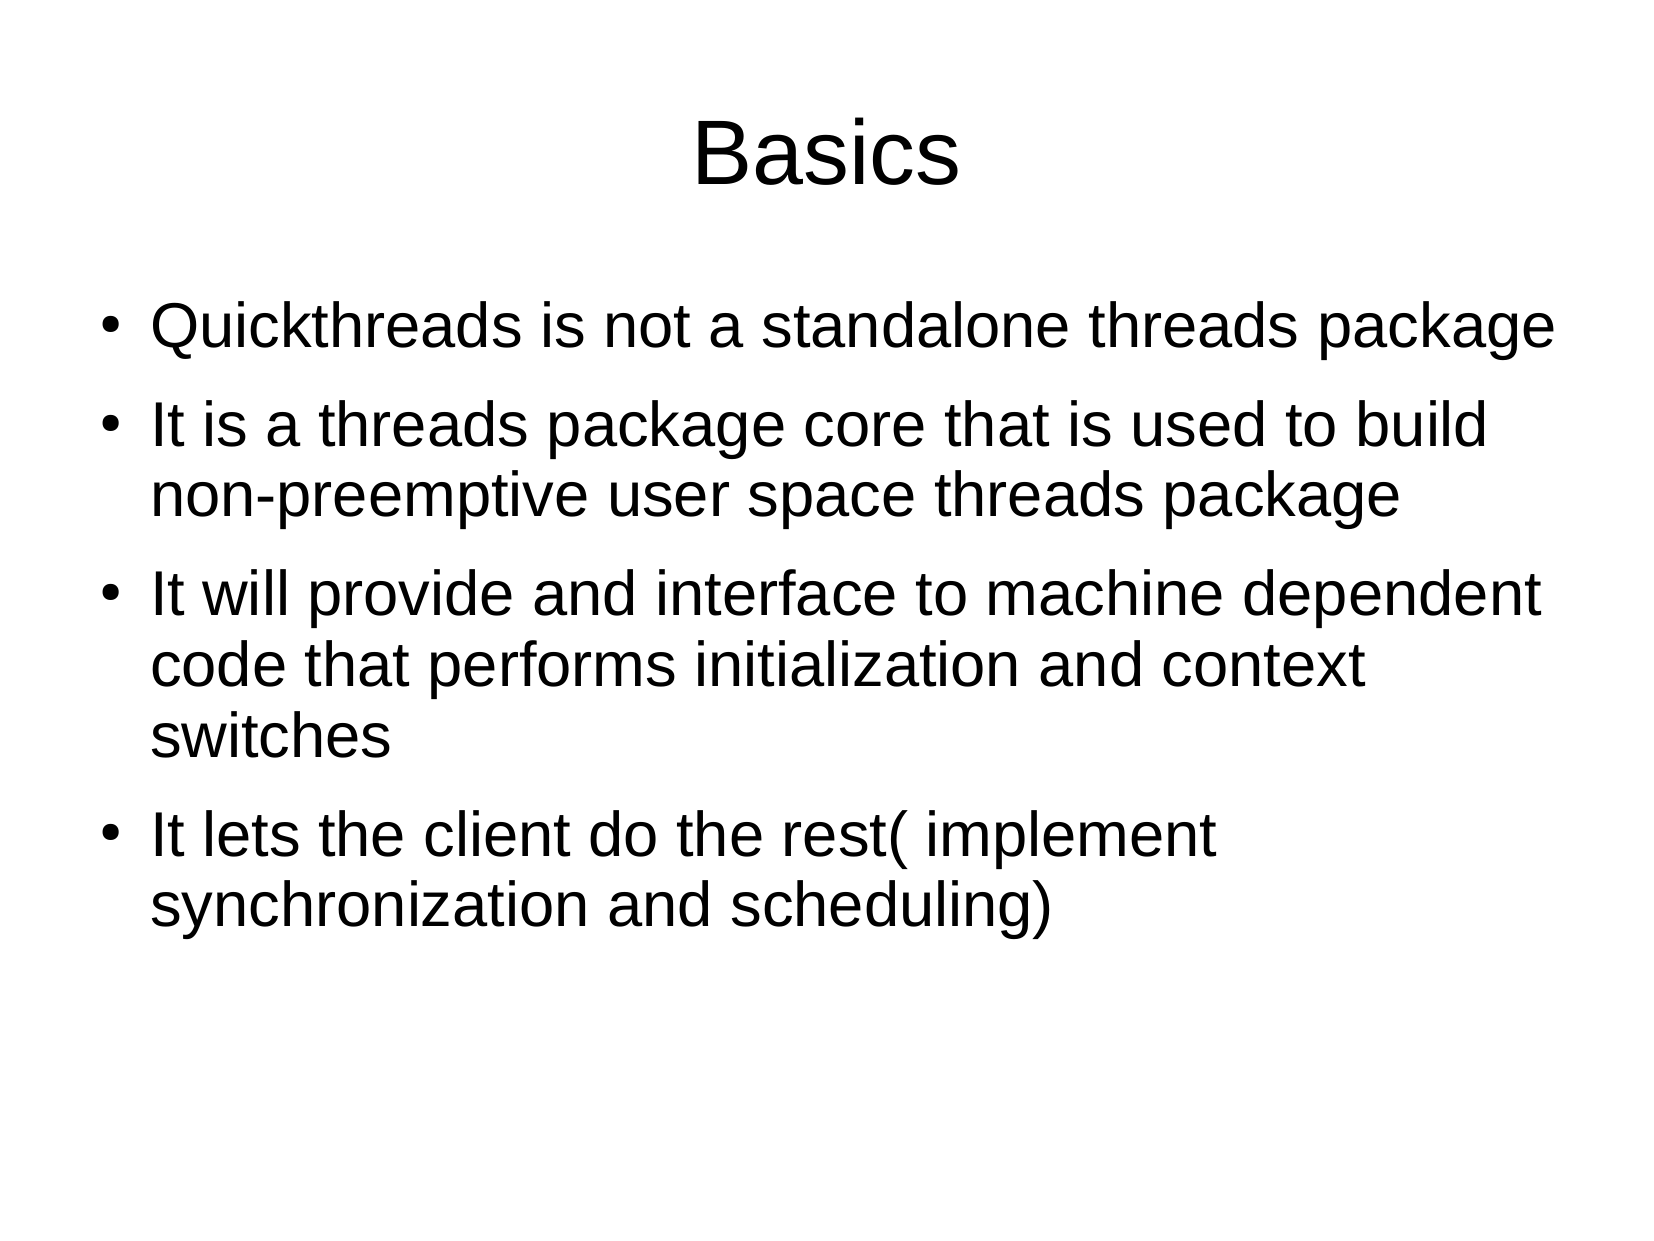

# Basics
Quickthreads is not a standalone threads package
It is a threads package core that is used to build non-preemptive user space threads package
It will provide and interface to machine dependent code that performs initialization and context switches
It lets the client do the rest( implement synchronization and scheduling)